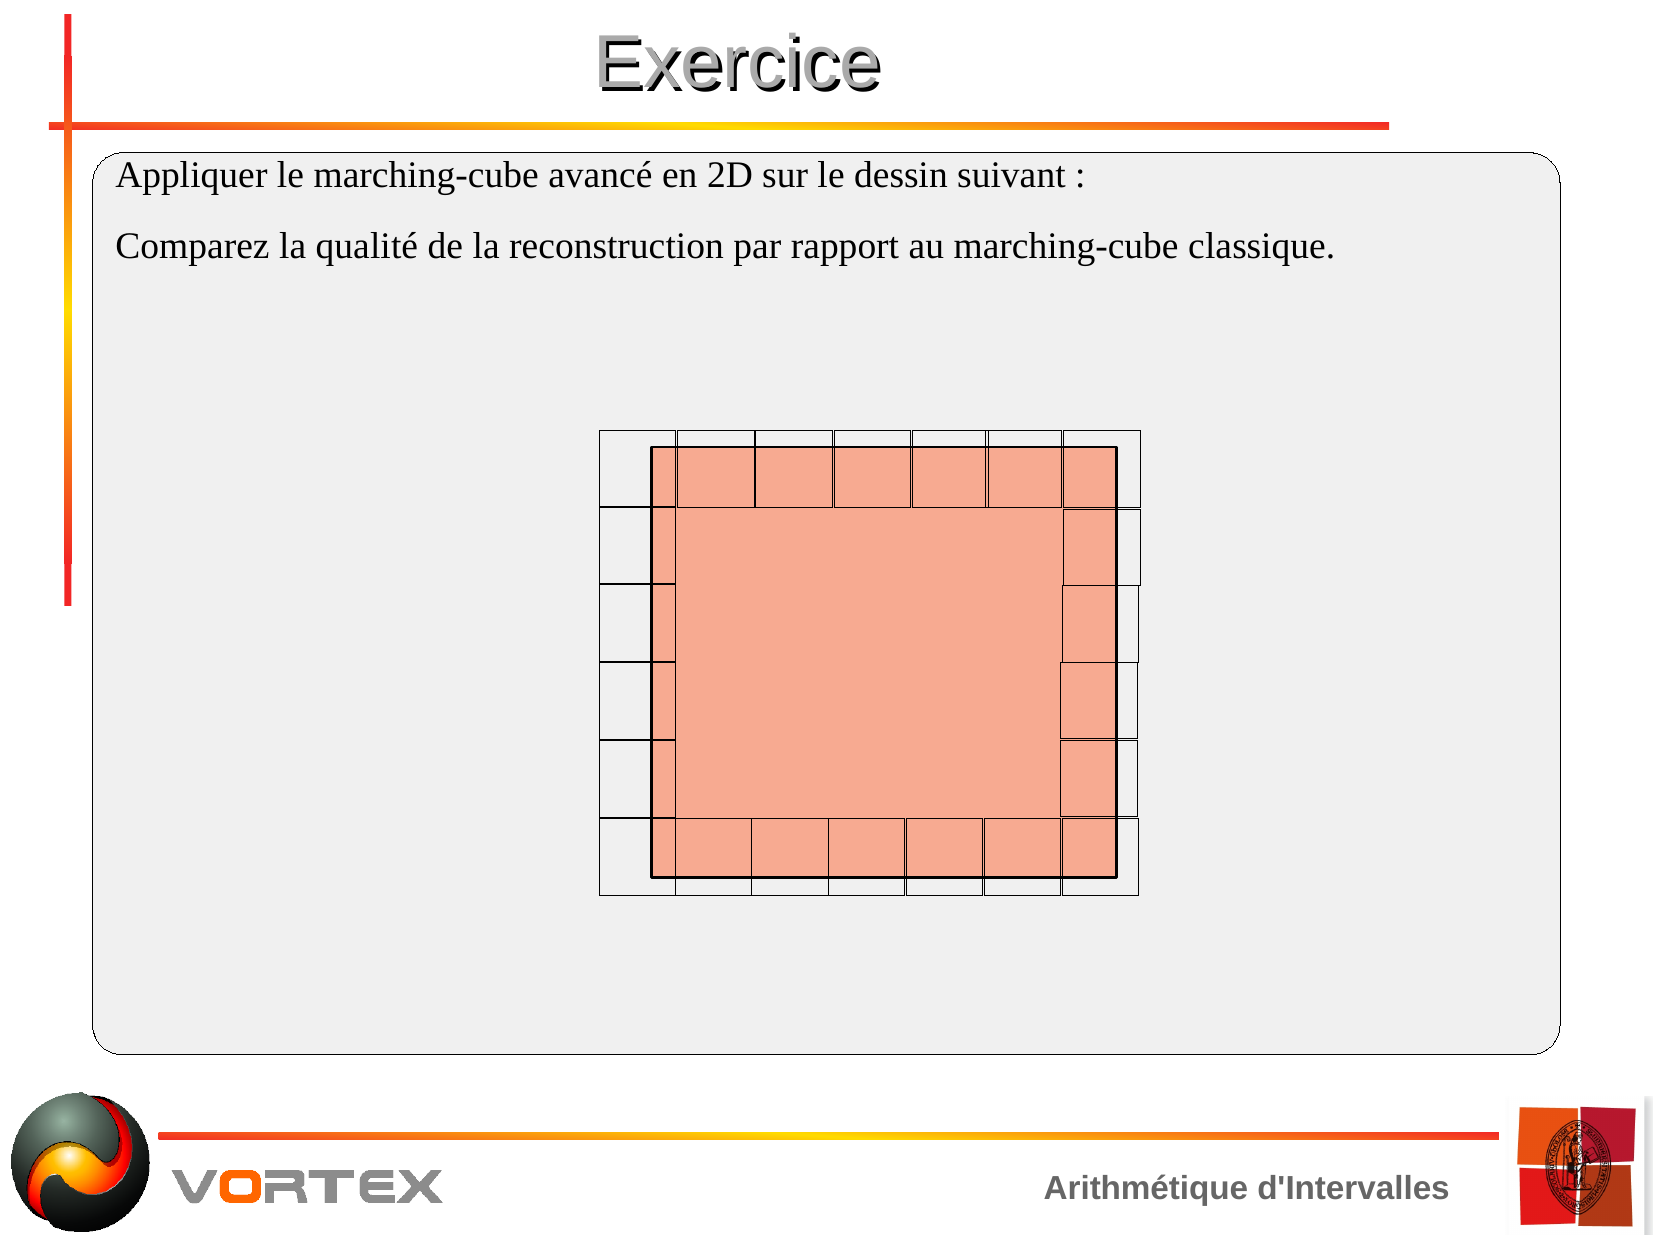

# Exercice
Appliquer le marching-cube avancé en 2D sur le dessin suivant :
Comparez la qualité de la reconstruction par rapport au marching-cube classique.